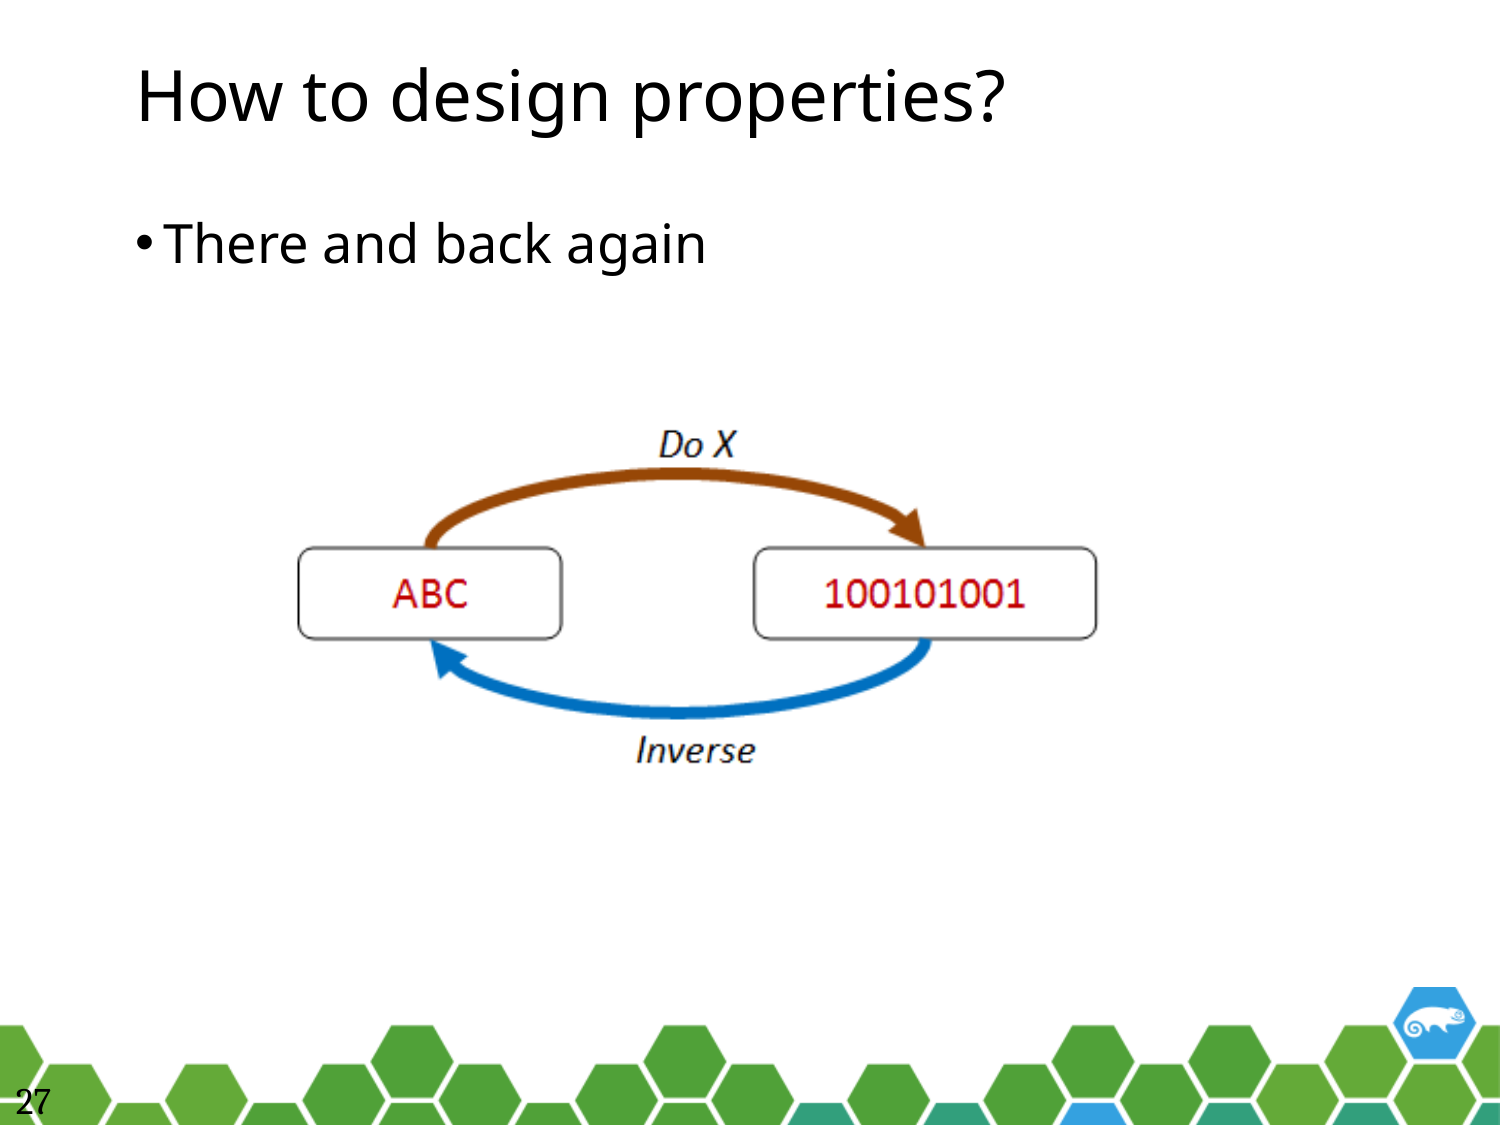

How to design properties?
There and back again